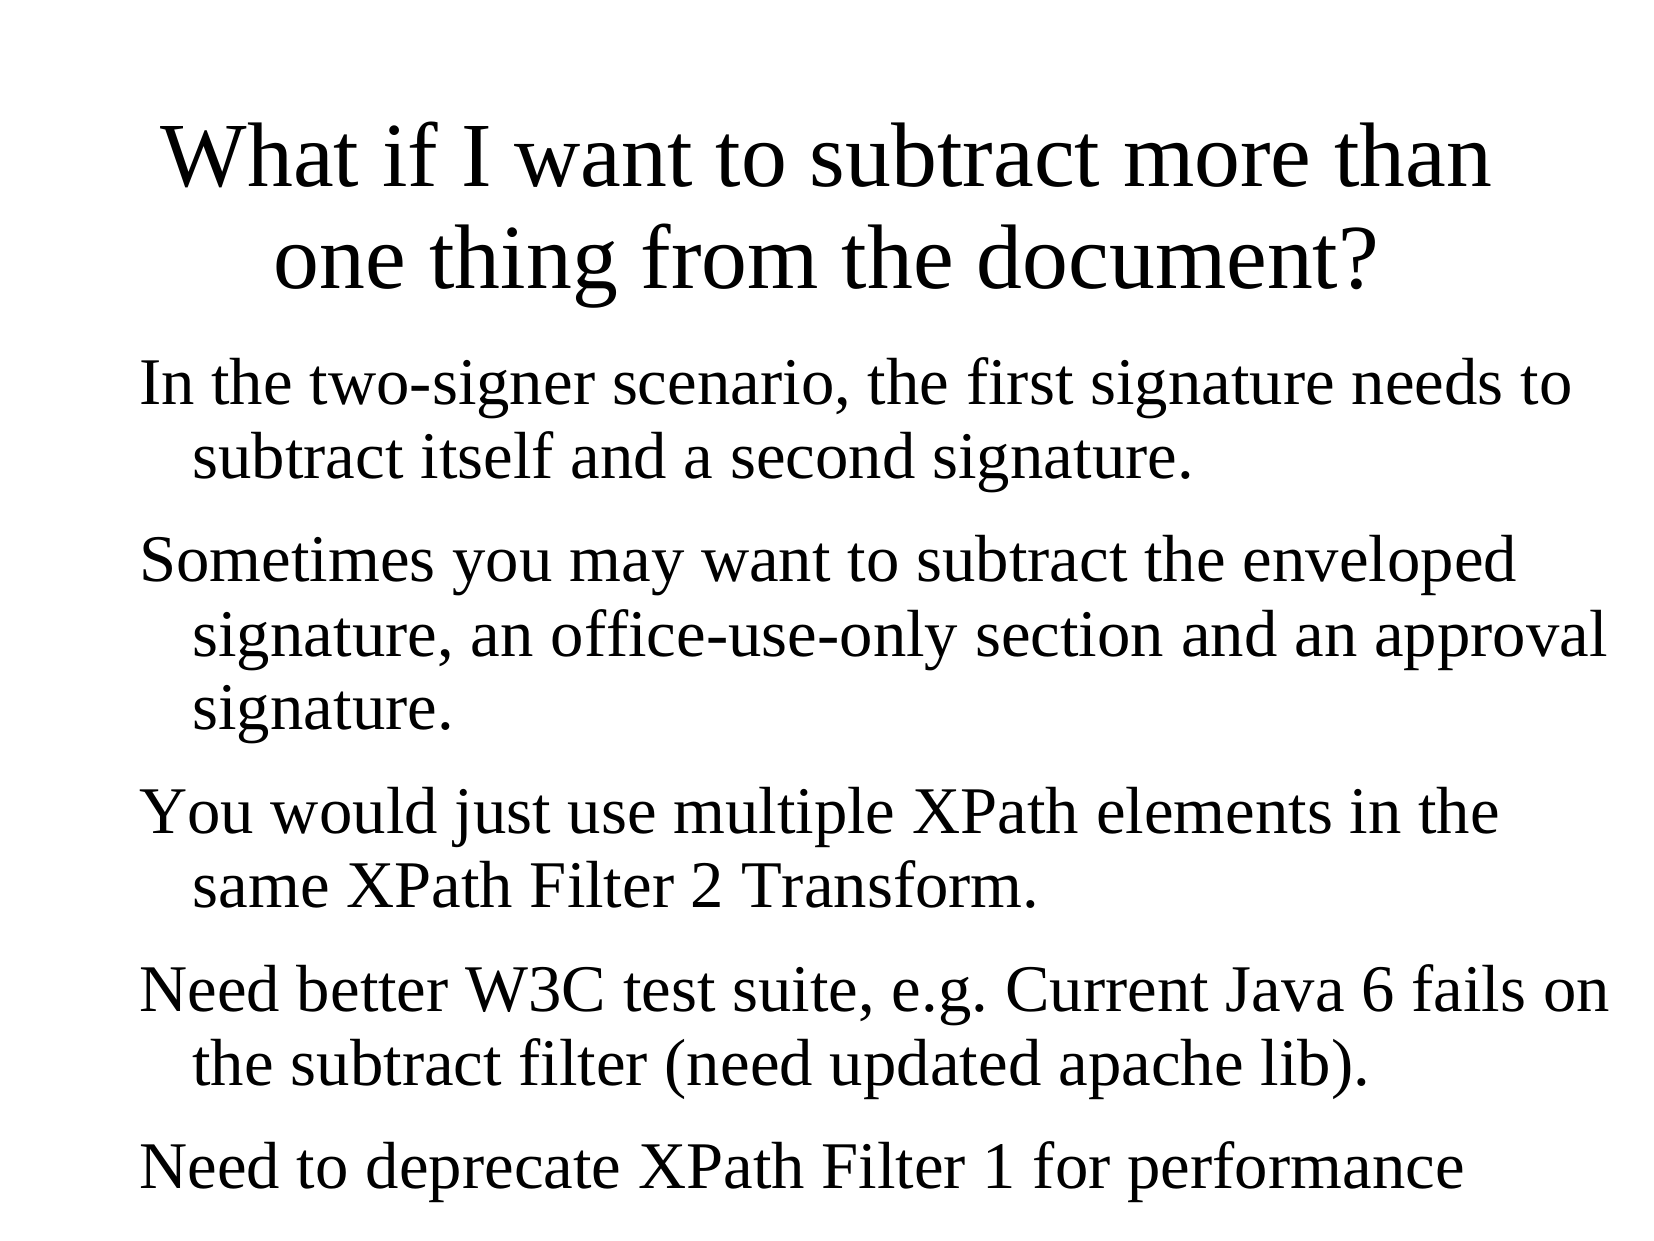

# What if I want to subtract more than one thing from the document?
In the two-signer scenario, the first signature needs to subtract itself and a second signature.
Sometimes you may want to subtract the enveloped signature, an office-use-only section and an approval signature.
You would just use multiple XPath elements in the same XPath Filter 2 Transform.
Need better W3C test suite, e.g. Current Java 6 fails on the subtract filter (need updated apache lib).
Need to deprecate XPath Filter 1 for performance